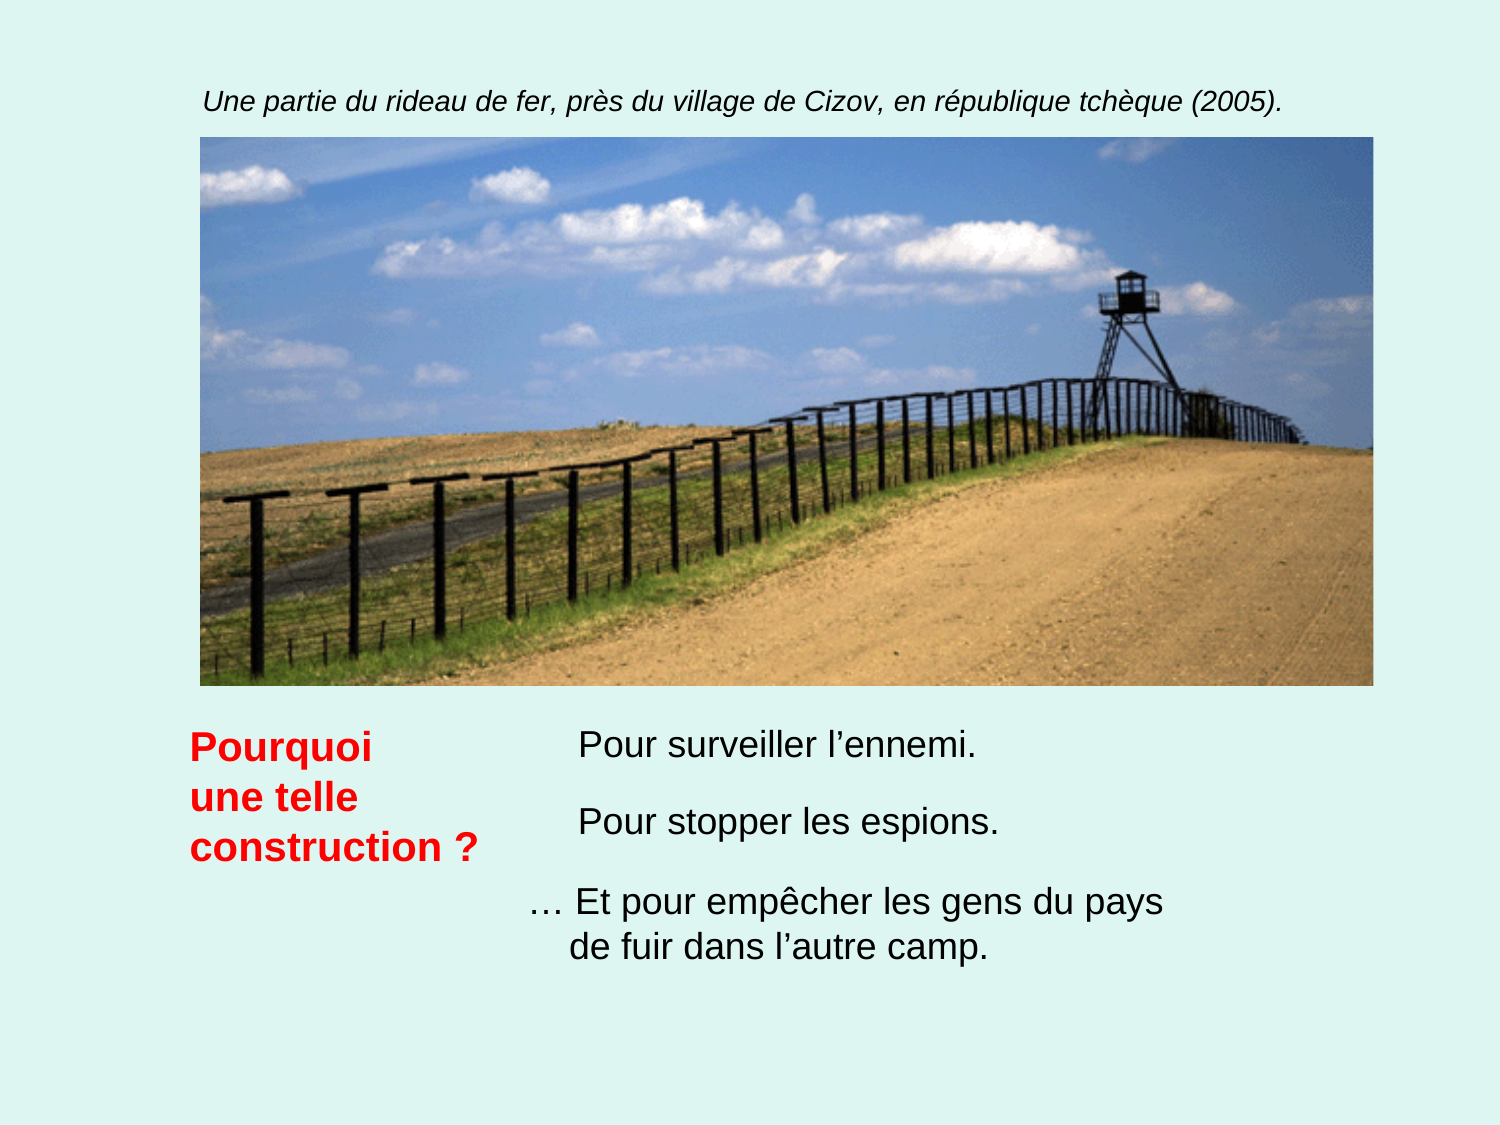

Une partie du rideau de fer, près du village de Cizov, en république tchèque (2005).
Pourquoi
une telle construction ?
Pour surveiller l’ennemi.
Pour stopper les espions.
… Et pour empêcher les gens du pays
 de fuir dans l’autre camp.